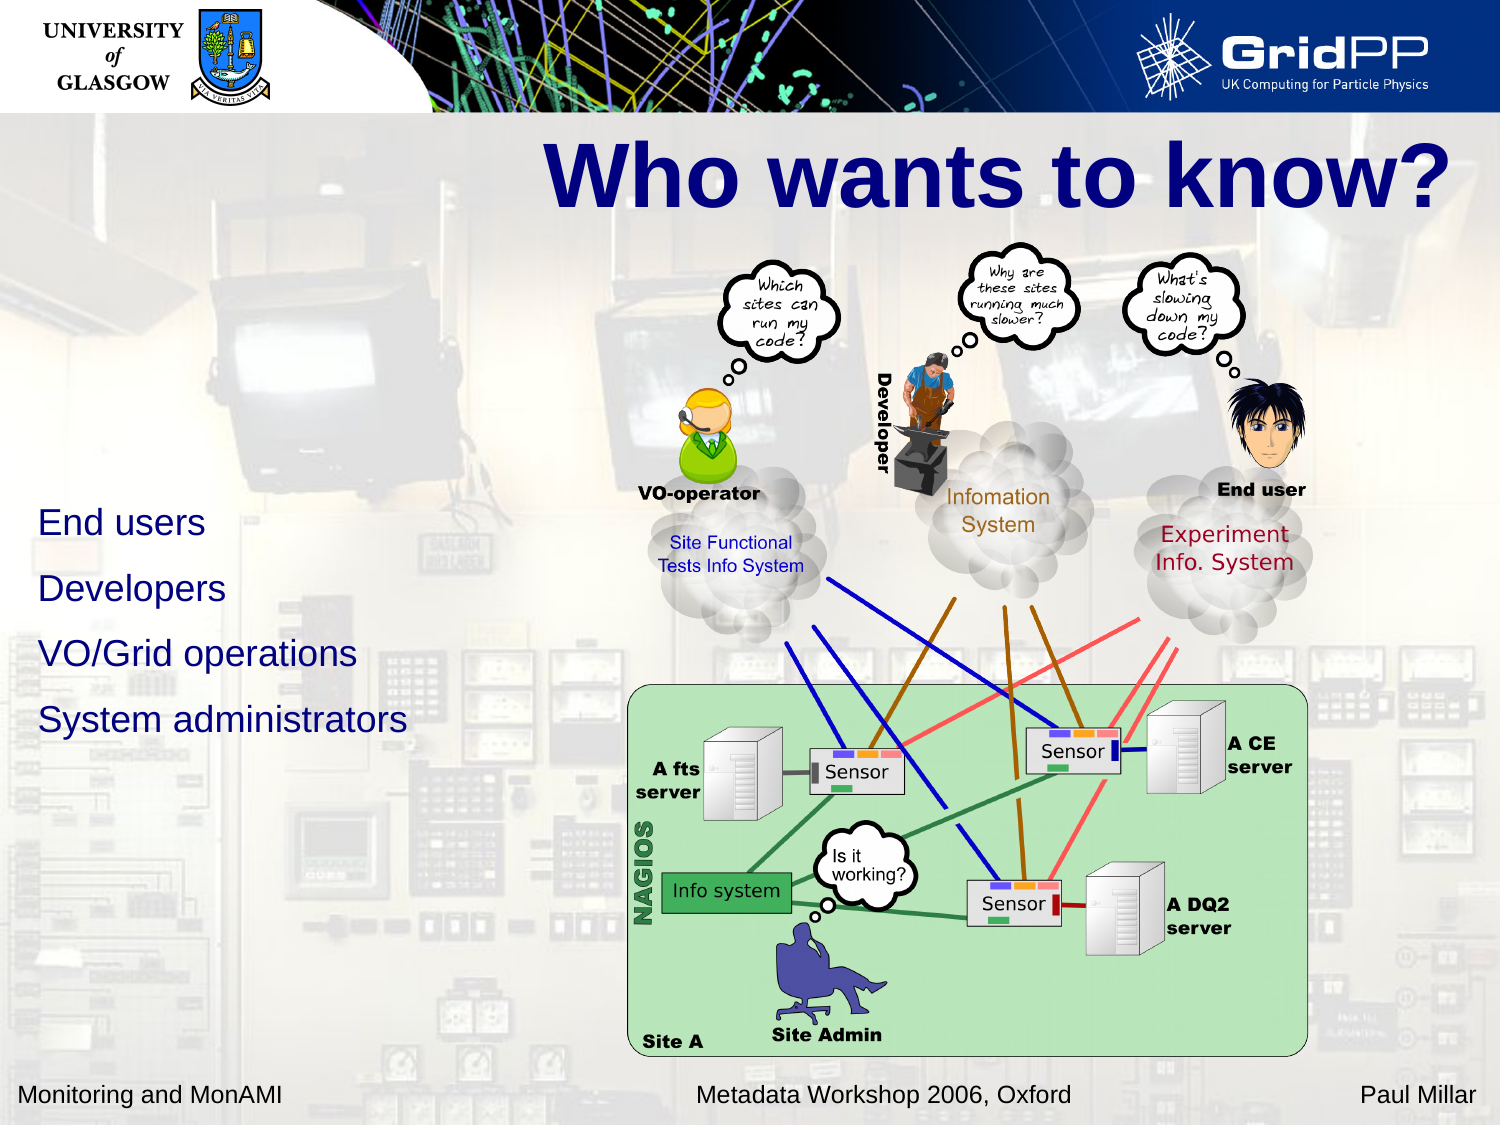

# Who wants to know?
End users
Developers
VO/Grid operations
System administrators